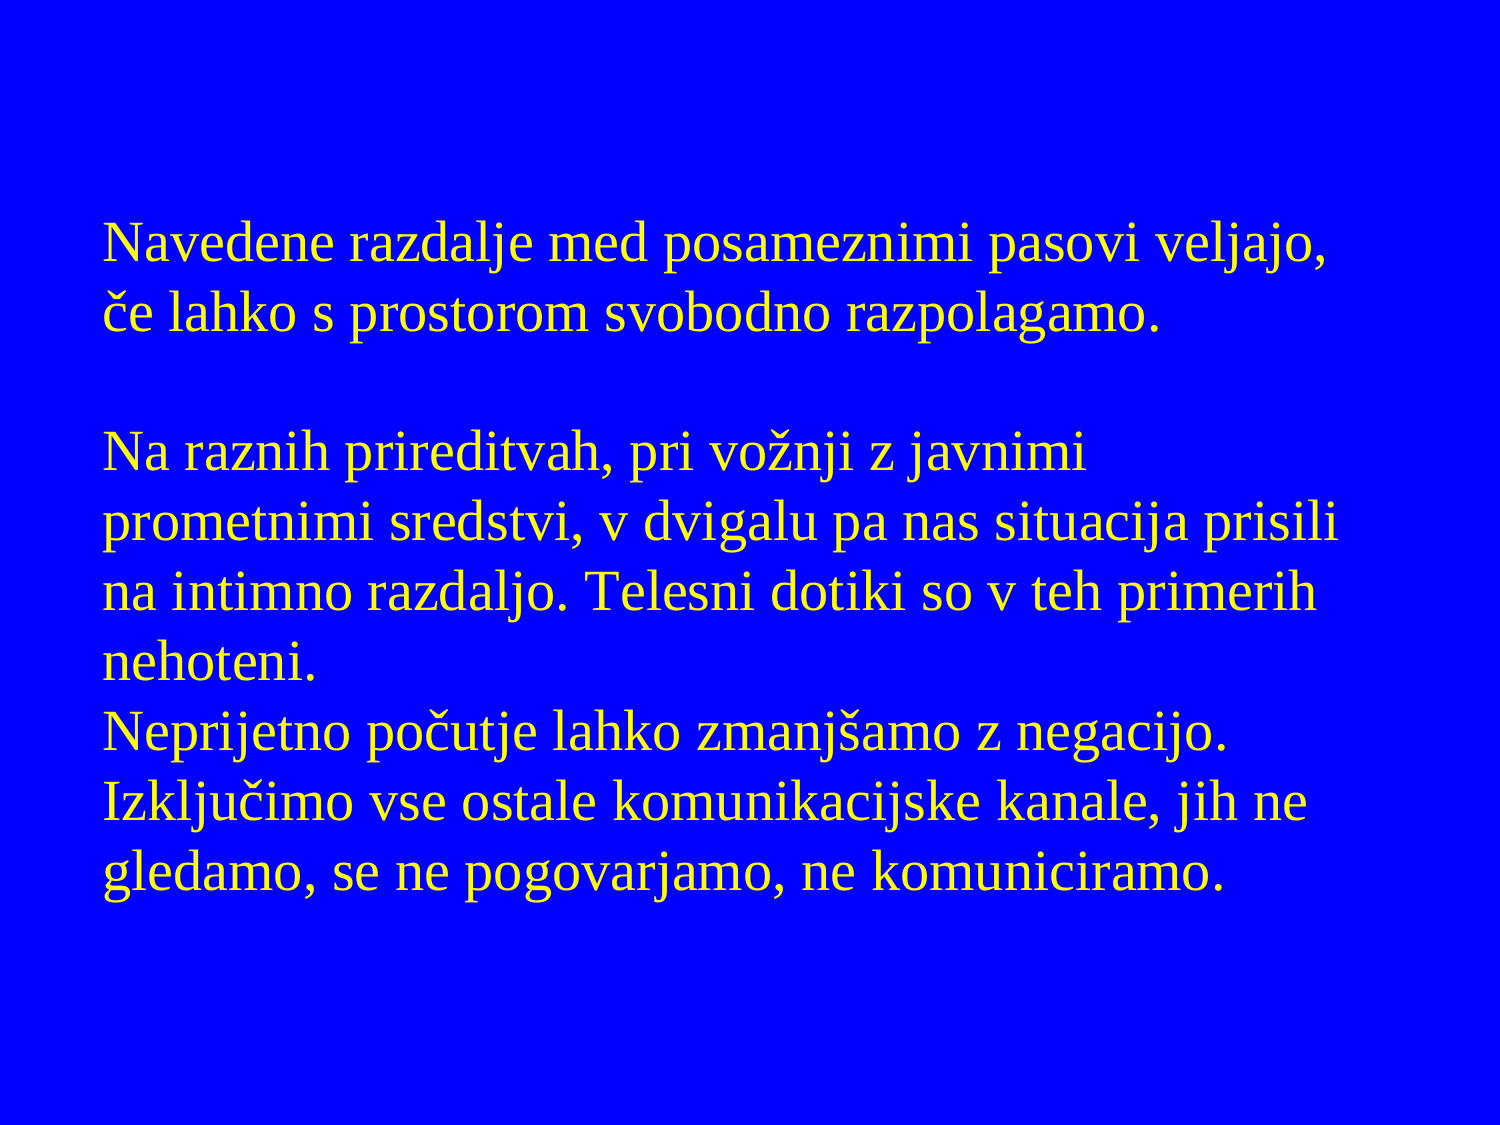

# Navedene razdalje med posameznimi pasovi veljajo, če lahko s prostorom svobodno razpolagamo. Na raznih prireditvah, pri vožnji z javnimi prometnimi sredstvi, v dvigalu pa nas situacija prisili na intimno razdaljo. Telesni dotiki so v teh primerih nehoteni. Neprijetno počutje lahko zmanjšamo z negacijo. Izključimo vse ostale komunikacijske kanale, jih ne gledamo, se ne pogovarjamo, ne komuniciramo.